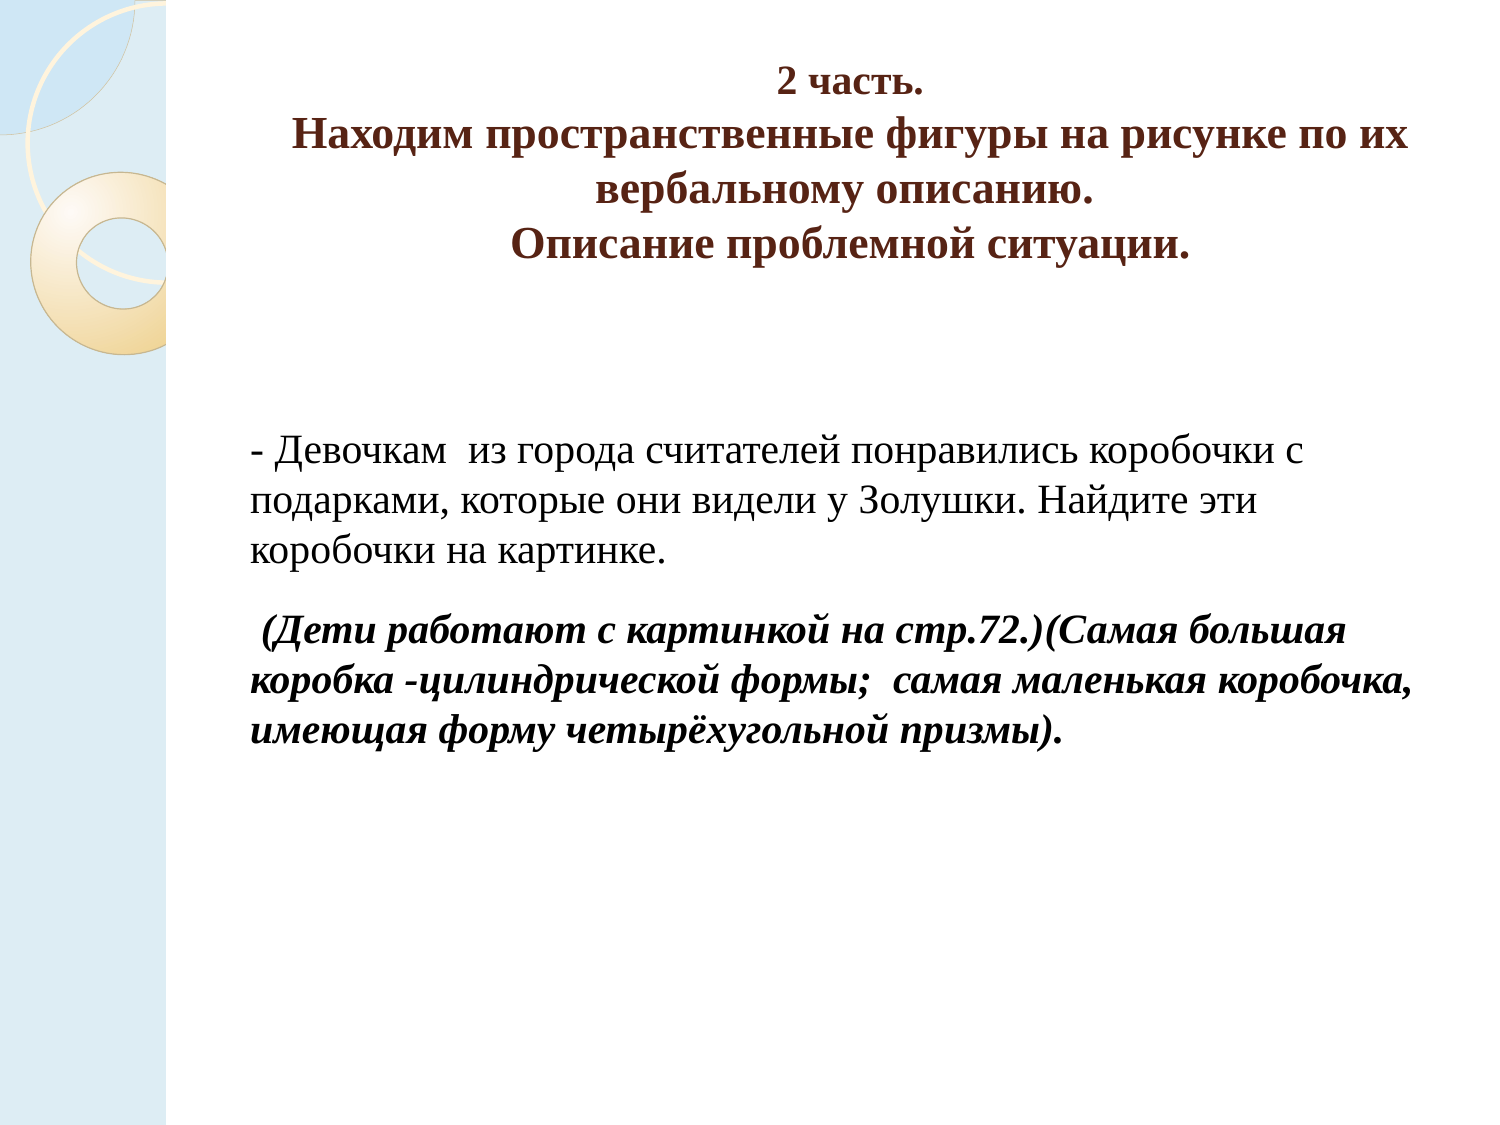

# 2 часть. Находим пространственные фигуры на рисунке по их вербальному описанию. Описание проблемной ситуации.
- Девочкам из города считателей понравились коробочки с подарками, которые они видели у Золушки. Найдите эти коробочки на картинке.
 (Дети работают с картинкой на стр.72.)(Самая большая коробка -цилиндрической формы; самая маленькая коробочка, имеющая форму четырёхугольной призмы).